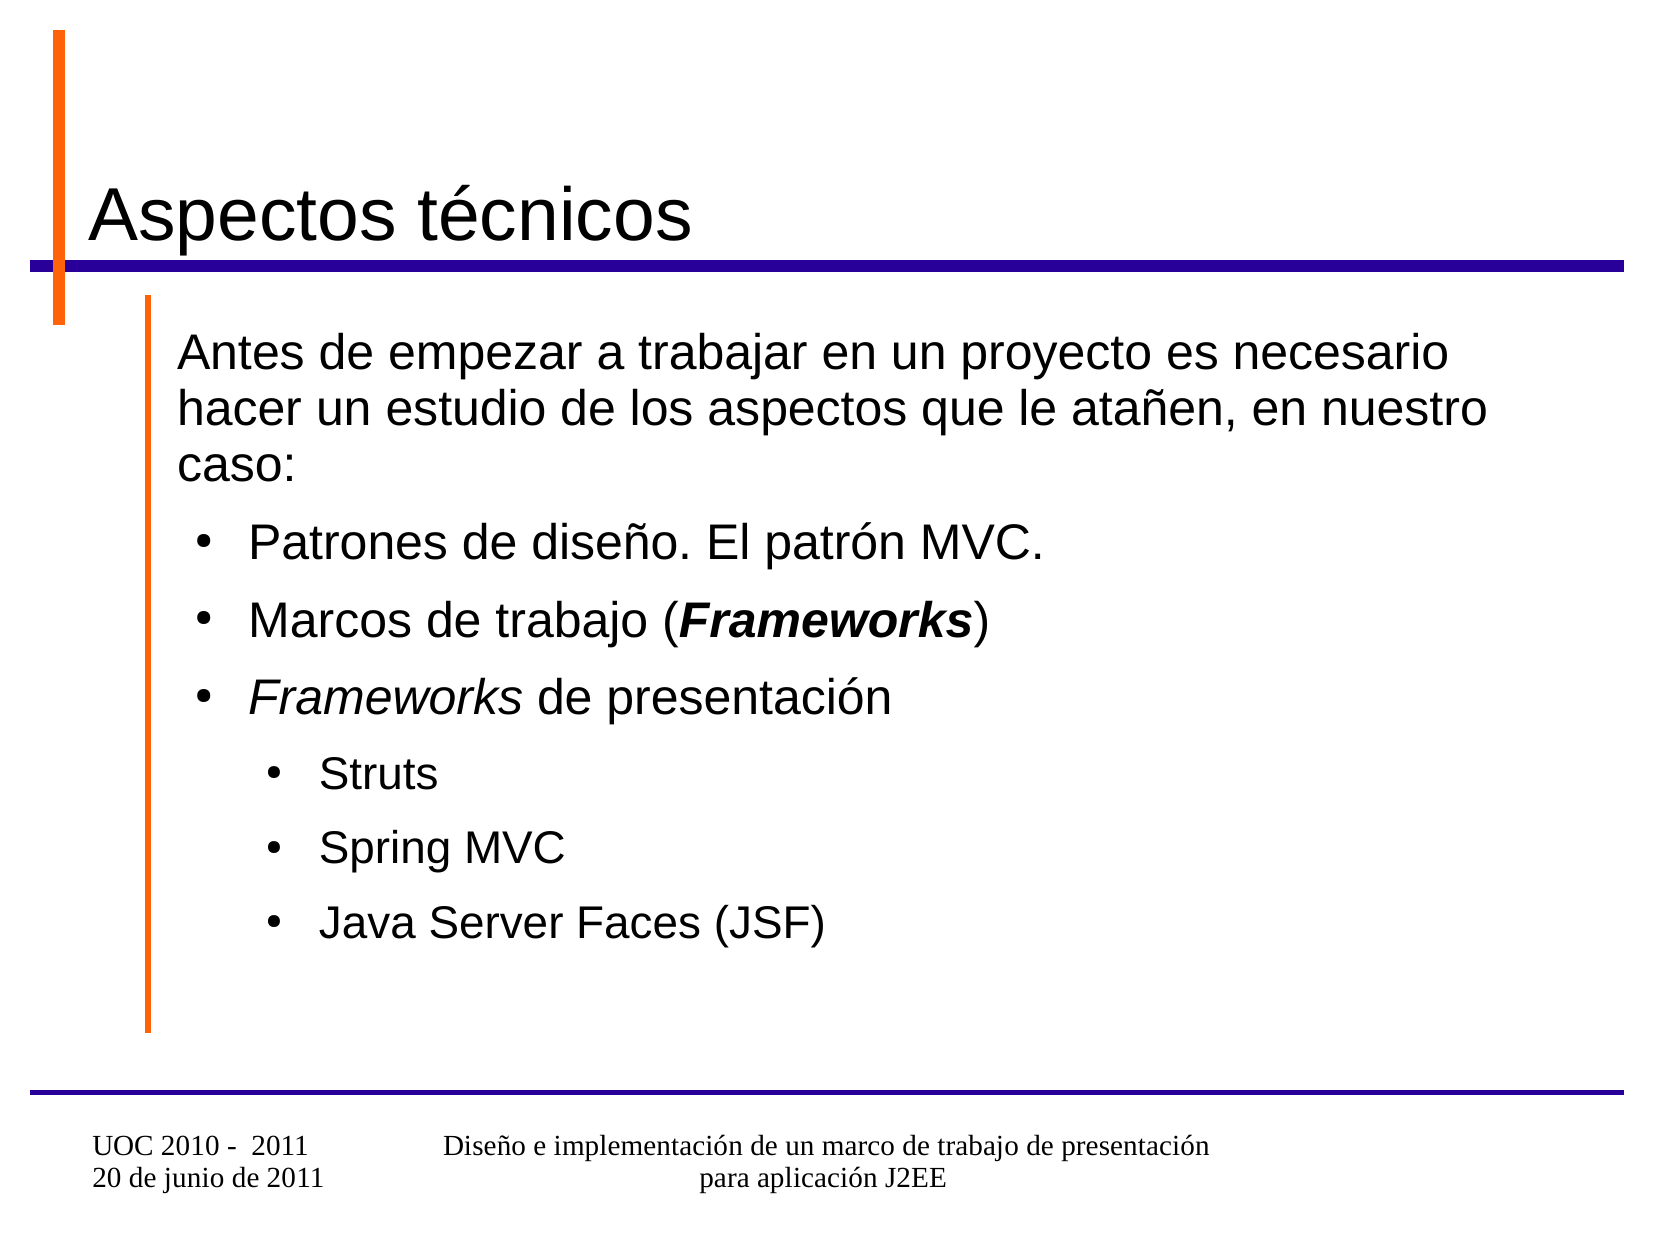

# Aspectos técnicos
Antes de empezar a trabajar en un proyecto es necesario hacer un estudio de los aspectos que le atañen, en nuestro caso:
Patrones de diseño. El patrón MVC.
Marcos de trabajo (Frameworks)
Frameworks de presentación
Struts
Spring MVC
Java Server Faces (JSF)